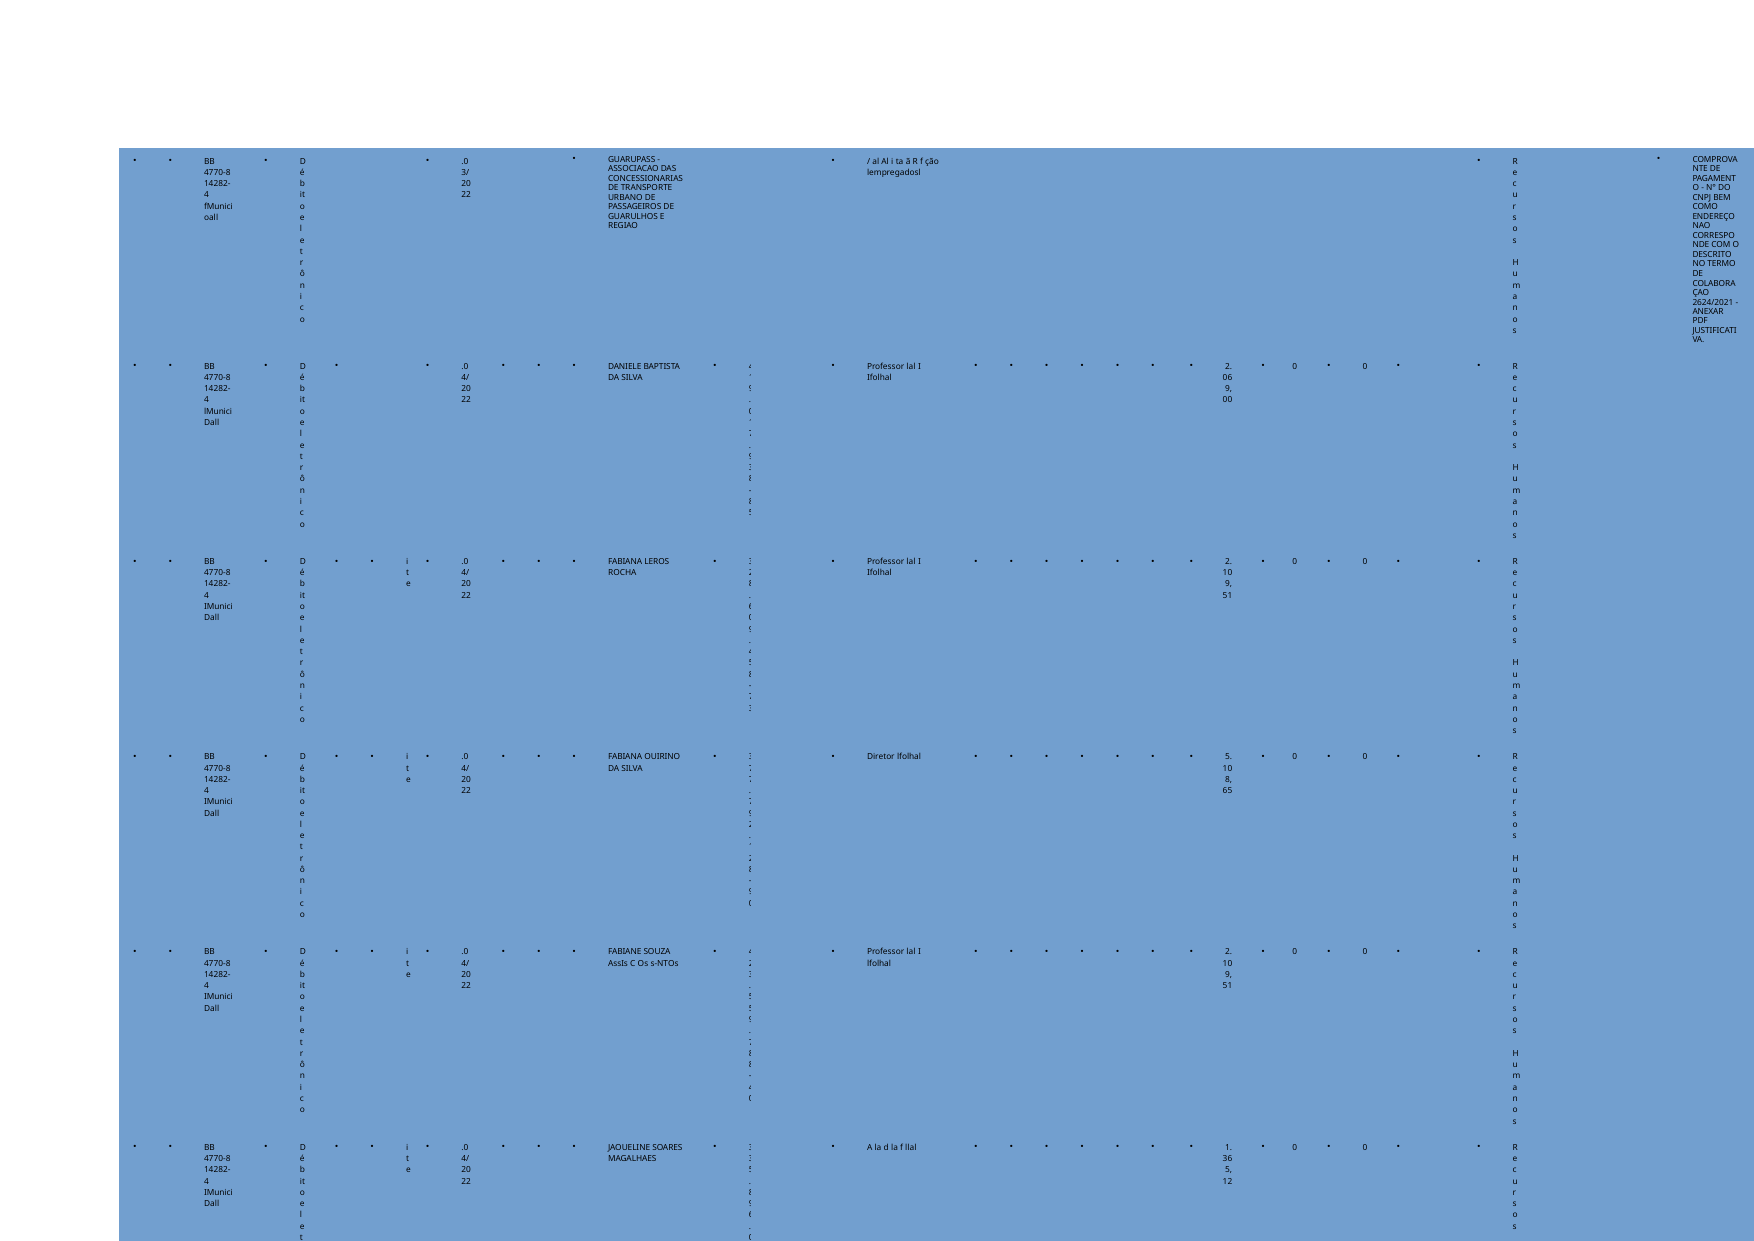

| 1205462 | BB 4770-8 14282-4 fMunicioall | Débito eletrônico | | | .03/2022 | | | GUARUPASS - ASSOCIACAO DAS CONCESSIONARIAS DE TRANSPORTE URBANO DE PASSAGEIROS DE GUARULHOS E REGIAO | | | / al Al i ta ã R f ção lempregadosl | | | | | | | | | | | | Recursos Humanos | | COMPROVANTE DE PAGAMENTO - N° DO CNPJ BEM COMO ENDEREÇO NAo CORRESPONDE COM O DESCRITO NO TERMO DE COLABORAÇAO 2624/2021 -ANEXAR PDF JUSTIFICATIVA. |
| --- | --- | --- | --- | --- | --- | --- | --- | --- | --- | --- | --- | --- | --- | --- | --- | --- | --- | --- | --- | --- | --- | --- | --- | --- | --- |
| 1205506 | BB 4770-8 14282-4 lMuniciDall | Débito eletrônico | Hole | | .04/2022 | 60 | 168 | DANIELE BAPTISTA DA SILVA | 419.017.938-85 | | Professor lal I Ifolhal | 29/0 | 4/20 | 22 | 29/0 | 4/20 | 22 | 2.069,00 | 0 | 0 | 2.069,00 | | Recursos Humanos | | |
| 1205521 | BB 4770-8 14282-4 IMuniciDall | Débito eletrônico | Hole | ite | .04/2022 | 60 | 168 | FABIANA LEROS ROCHA | 328.609.458-73 | | Professor lal I Ifolhal | 29/0 | 4/20 | 22 | 29/0 | 4/20 | 22 | 2.109,51 | 0 | 0 | 2.109,51 | | Recursos Humanos | | |
| 1205528 | BB 4770-8 14282-4 IMuniciDall | Débito eletrônico | Holer | ite | .04/2022 | 60 | 168 | FABIANA OUIRINO DA SILVA | 377.792.128-90 | | Diretor lfolhal | 29/0 | 4/20 | 22 | 29/0 | 4/20 | 22 | 5.108,65 | 0 | 0 | 5.108,65 | | Recursos Humanos | | |
| 1205532 | BB 4770-8 14282-4 IMuniciDall | Débito eletrônico | Holer | ite | .04/2022 | 60 | 168 | FaBIaNE sOUZa AssIs C Os s-NTOs | 423.559.788-40 | | Professor lal I lfolhal | 29/0 | 4/20 | 22 | 29/0 | 4/20 | 22 | 2.109,51 | 0 | 0 | 2.109,51 | | Recursos Humanos | | |
| 1205544 | BB 4770-8 14282-4 IMuniciDall | Débito eletrônico | Holer | ite | .04/2022 | 60 | 168 | JAOUELINE SOARES MAGALHAES | 335.896.028-56 | | A la d la f llal | 29/0 | 4/20 | 22 | 29/0 | 4/20 | 22 | 1.365,12 | 0 | 0 | 1.365,12 | | Recursos Humanos | | |
| 1205548 | BB 4770-8 14282-4 IMuniciDall | Débito eletrônico | Holer | ite | .04/2022 | 60 | 168 | JESSICA ALMEIDA SILVA | 466.269.208-39 | | A l a B a f lha | 29/0 | 4/20 | 22 | 29/0 | 4/20 | 22 | 1.398,41 | 0 | 0 | 1.398,41 | | Recursos Humanos | | |
| 1205852 | BB 4770-8 14282-4 IMuniciDall | Débito eletrônico | Holer | ite | .04/2022 | 60 | 168 | JESSICA VIEIRA POLTRONIERI | 388.700.928-28 | | d a d P dag g o lfolhal | 29/0 | 4/20 | 22 | 29/0 | 4/20 | 22 | 2.269,90 | 0 | 0 | 2.269,90 | | Recursos Humanos | | |
| 1205853 | BB 4770-8 14282-4 IMuniciDall | Débito eletrônico | Holer | ite | .04/2022 | 60 | 168 | IESSYCA MARIA GARCIA DE ARAUJO | 334.633.908-41 | | Professor lal I lfolhal | 29/0 | 4/20 | 22 | 29/0 | 4/20 | 22 | 2.109,51 | 0 | 0 | 2.109,51 | | Recursos Humanos | | |
| 1205854 | BB 4770-8 14282-4 IMuniciDall | Débito eletrônico | Holer | ite | .04/2022 | 60 | 168 | LIZETE RAMOS RUSSO | 538.734.915-91 | | Professor lal I lfolhal | 29/0 | 4/20 | 22 | 29/0 | 4/20 | 22 | 2.109,51 | 0 | 0 | 2.109,51 | | Recursos Humanos | | |
| 1205855 | BB 4770-8 14282-4 IMuniciDall | Débito eletrônico | Holer | ite | .04/2022 | 60 | 168 | MARIA AUDENICE DOS SANTOS | 333.865.838-90 | | Cozinheirolal lfolhal | 29/0 | 4/20 | 22 | 29/0 | 4/20 | 22 | 1.534,33 | 0 | 0 | 1.534,33 | | Recursos Humanos | | |
| 1205858 | BB 4770-8 14282-4 IMuniciDall | Débito eletrônico | Holer | ite | .04/2022 | 60 | 168 | MARTA LOPES RODRIGUES | 908.150.844-04 | | a la d L ID a f lhal | 29/0 | 4/20 | 22 | 29/0 | 4/20 | 22 | 1.084,03 | 0 | 0 | 1.084,03 | | Recursos Humanos | | |
| 1205860 | BB 4770-8 14282-4 IMuniciDall | Débito eletrônico | Holer | ite | .04/2022 | 60 | 168 | SANDRA FELIX DOS SANTOS | 245.621.848-50 | | Professor lal I lfolhal | 29/0 | 4/20 | 22 | 29/0 | 4/20 | 22 | 2.109,51 | 0 | 0 | 2.109,51 | | Recursos Humanos | | |
| 1205863 | BB 4770-8 14282-4 IMuniciDall | Débito eletrônico | Holer | ite | .04/2022 | 60 | 168 | SUELI DO NASCIMENTO FERREIRA | 447.358.958-76 | | a la d L ID a f lhal | 29/0 | 4/20 | 22 | 29/0 | 4/20 | 22 | 1.084,03 | 0 | 0 | 1.084,03 | | Recursos Humanos | | |
| 1205865 | BB 4770-8 14282-4 IMuniciDall | Débito eletrônico | Holer | ite | .04/2022 | 60 | 168 | TATIANE PEREIRA DA SILVA SANTOS | 343.326.668-95 | | Professor lal I lfolhal | 29/0 | 4/20 | 22 | 29/0 | 4/20 | 22 | 2.109,51 | 0 | 0 | 2.109,51 | | Recursos Humanos | | |
| 1205867 | BB 4770-8 14282-4 IMuniciDall | Débito eletrônico | Holer | ite | .04/2022 | 60 | 168 | VANESSA RIBEIRO HERNANDES DOS SANTO | 298.800.078-67 | | Professor lal I lfolhal | 29/0 | 4/20 | 22 | 29/0 | 4/20 | 22 | 2.109,51 | 0 | 0 | 2.109,51 | | Recursos Humanos | | |
| 1205869 | BB 4770-8 14282-4 IMuniciDall | Débito eletrônico | Holer | ite | .04/2022 | 60 | 168 | VANIA DA SILVA SANTOS TENORIO | 336.608.458-84 | | Professor lal I lfolhal | 29/0 | 4/20 | 22 | 29/0 | 4/20 | 22 | 2.109,51 | 0 | 0 | 2.109,51 | | Recursos Humanos | | |
| 1205871 | BB 4770-8 14282-4 IMuniciDall | Débito eletrônico | Holer | ite | .04/2022 | 60 | 168 | VERONICA SABINO FEITOSA | 346.500.288-17 | | Professor lal I lfolhal | 29/0 | 4/20 | 22 | 29/0 | 4/20 | 22 | 2.109,51 | 0 | 0 | 2.109,51 | | Recursos Humanos | | |
| 1205912 | BB 4770-8 14282-4 IMuniciDall | Débito eletrônico | Extrato/Tarifa | | .04/2022 | 560 | 638 | BANCO DO BRASIL | | 90.400.888/3174-21 | Financeira | 29/0 | 4/20 | 22 | 29/0 | 4/20 | 22 | 11 | 0 | 0 | 11 | | Custos Indiretos | | |
| 1205939 | BB 4770-8 14282-4 IMuniciDall | Débito eletrônico | Guia Inss | | .01/2022 | 25614 | | secretaria da Receita Federal | | 00.394.460/0058-87 | NssPat al EID gados | 18/0 | 2/20 | 22 | 29/0 | 4/20 | 22 | 4.013,46 | 0 | 0 | 4.013,46 | | Recursos Humanos | | |
| 1205944 | BB 4770-8 14282-4 IMuniciDall | Débito eletrônico | Guia Inss | | .03/2022 | 25614 | | secretaria da Receita Federal | | 00.394.460/0058-87 | NssPat al EID gados | 20/0 | 4/20 | 22 | 29/0 | 4/20 | 22 | 16.766,08 | 0 | 0 | 16.766,08 | | Recursos Humanos | | |
| 1209038 | BB 4770-8 14282-4 IMuniciDall | Débito eletrônico | Recibo Férias | | .iulho/2022 | 26657 | | >RLA NaTHaLY aL/Es [a sIL Va saNTaNA | 080.076.854-05 | | F a P a 1 F ias lfolhal | 01/0 | 7/20 | 22 | 01/0 | 7/20 | 22 | 2.389,73 | 0 | 0 | 2.389,73 | | PouDança | | |
| 1209050 | BB 4770-8 14282-4 IMuniciDall | Débito eletrônico | Recibo Férias | | .iulho/2022 | 13522 | | MARIA AUDENICE DOS SANTOS | 333.865.838-90 | | F a P a 1 F ias lfolhal | 01/0 | 7/20 | 22 | 01/0 | 7/20 | 22 | 1.987,02 | 0 | 0 | 1.987,02 | | PouDança | | |
| 1209059 | BB 4770-8 14282-4 IMuniciDall | Débito eletrônico | Fatura | | .junho/2022 | 70101 | | CIA DE SANEAMENTO BASICO DO ESTADO DE SAO PAULO SABESP | | 43.776.517/0001-80 | Água e E-g-t- | 01/07/2022 | | | 01/07/2022 | | | 961,38 | 0 | 0 | 961,38 | | Custos Indiretos | | |
| 1209063 | BB 4770-8 14282-4 IMuniciDall | Débito eletrônico | Fatura | | .maio/2022 | 70102 | | EDP - ENERGIAS DO BRASIL S.A. | | 03.983.431/0001-03 | Energia Elétrica | 01/07/2022 | | | 01/07/2022 | | | 652,18 | 0 | 0 | 652,18 | | Custos Indiretos | | |
| 1209074 | BB 4770-8 14282-4 IMuniciDall | Débito eletrônico | Recibo | | .junho/2022 | 70103 | | ADELIA SANTOS DE ALMEIDA | 143.730.248-39 | | L a a d 1 lPF | 01/07/2022 | | | 01/07/2022 | | | 4.123,63 | 0 | 0 | 4.123,63 | | Custos Indiretos | | |
| 1209161 | BB 4770-8 14282-4 IMuniciDall | Débito eletrônico | Extrato/Tarifa | | .tarifas bancarias | 165841 | | BANCO DO BRASIL SA lAgencia 47701 | | 00.000.000/5797-50 | Financeira | 01/07/2022 | | | 01/07/2022 | | | 11 | 0 | 0 | 11 | | Custos Indiretos | | |
| 1209196 | BB 4770-8 14282-4 IMuniciDall | Débito eletrônico | Guia Fgts | | .06/2022 | 70701 | | CAIXA ECONOMICA FEDERAL - FGTS | | 00.360.305/0001-04 | FgTs F d d sa a ta | 07/07/2022 | | | 07/07/2022 | | | 3.990,21 | 0 | 0 | 3.990,21 | | Recursos Humanos | | |
| 1209198 | BB 4770-8 14282-4 IMuniciDall | Débito eletrônico | Nota fiscal de serviços | | .310594 | 70801 | | WIN-ADMINISTRADORA DE BENEFICIOS LTDA | | 19.112.659/0001-68 | Oi t l g llconsignadol | 08/07/2022 | | | 08/07/2022 | | | 301,14 | 0 | 0 | 301,14 | | Recursos Humanos | | |
| 1209206 | BB 4770-8 14282-4 IMuniciDall | Débito eletrônico | Nota fiscal de serviços | | .704852 | 70802 | | GUARULHOS TELECOMUNICACOES LTDATe | | 27.583.479/0001-92 | | 08/07/2022 | | | 08/07/2022 | | | 79,9 | 0 | 0 | 79,9 | | Custos Indiretos | | |
| 1209220 | BB 4770-8 14282-4 IMuniciDall | Débito eletrônico | Boleto | | .488870 | 70803 | | PROAGIR CLUBE DE BENEFICIOS SOCIAIS | | 34.002.229/0001-87 | t b a B 1 E ta Social | 08/07/2022 | | | 08/07/2022 | | | 299,25 | 0 | 0 | 299,25 | | Recursos Humanos | | |
| 1209223 | BB 4770-8 14282-4 IMuniciDall | Débito eletrônico | Contribuições/Doações | | .junho/2022 | 70804 | | SINDBENEFICENTE | | 12.403.462/0001-39 | t b a s d al | 08/07/2022 | | | 08/07/2022 | | | 900 | 0 | 0 | 900 | | Recursos Humanos | | |
| 1209225 | BB 4770-8 14282-4 IMuniciDall | Débito eletrônico | Nota fiscal de serviços | | 294 | -um | | BANTINI SERVICOS DE ENGENHARIA LTDA | | .....1 1C | Energia Elétrica | 11/07/2022 | | | 11/07/2022 | | | 595 | 0 | 0 | 525 | | Custos Indiretos | Documentos anexados conforme solicitado. | |
| 1209233 | BB 4770-8 14282-4 IMuniciDall | Débito eletrônico | Darf | | .iunho/2022 | 72001 | | secretaria da Receita Federal | | 00.394.460/0058-87 | IRRF s/ Aluguel PJ | 20/07/2022 | | | 20/07/2022 | | | 376,37 | 0 | 0 | 376,37 | | Locação | | |
| 1209239 | BB 4770-8 14282-4 IMuniciDall | Débito eletrônico | Fatura | | .iunho/2022 | 72002 | | GUARULHOS TELECOMUNICACOES LTDATe | | 27.583.479/0001-92 | | 20/07/2022 | | | 20/07/2022 | | | 39,9 | 0 | 0 | 39,9 | | Custos Indiretos | | |
| 1209244 | BB 4770-8 14282-4 IMuniciDall | Débito eletrônico | Darf | | .iunho/2022 | 72003 | | secretaria da Receita Federal | | 00.394.460/0058-87 | IRRF s/ Proventos | 20/07/2022 | | | 20/07/2022 | | | 981,67 | 0 | 0 | 981,67 | | Recursos Humanos | | |
| 1209256 | BB 4770-8 14282-4 IMuniciDall | Débito eletrônico | Guia Inss | | .Pagamento INSS | 25614 | | secretaria da Receita Federal | | 00.394.460/0058-87 | Nss Pat al Eid gados | 22/07/2022 | | | 22/07/2022 | | | 16.530,80 | 0 | 0 | 16.530,80 | | Recursos Humanos | Transferencia Dara Dagamento de INSS | |
| 1209259 | BB 4770-8 14282-4 IMuniciDall | Débito eletrônico | Nota Fiscal | | .178 | 72201 | | SISTEMAN COMERCIO DE MATERIAIS PARA | | 1 4 11 1 5 | Mat a d R Da da Unidade Escolar | 22/07/2022 | | | 22/07/2022 | | | 1.123,95 | 0 | 0 | 1.123,95 | | Custos Indiretos | | |
| 1209265 | BB 4770-8 14282-4 IMuniciDall | Débito eletrônico | Guia outras | | .7/12 | 72502 | | | | 46.319.000/0001-50 | id t P d al T torial Urbano | 25/07/2022 | | | 25/07/2022 | | | 815,13 | 0 | 0 | 815,13 | | Locação | | |
| 1209272 | BB 4770-8 14282-4 IMuniciDall | Débito eletrônico | Extrato/Tarifa | | .tarifas bancarias | 67512 | | BANCO DO BRASIL SA lAgencia 47701 | | 00.000.000/5797-50 | Financeira | 22/07/2022 | | | 22/07/2022 | | | 11 | 0 | 0 | 11 | | Custos Indiretos | | |
| 1209277 | BB 4770-8 14282-4 IMuniciDall | Débito eletrônico | Darf | | .iunho/2022 | 72501 | | secretaria da Receita Federal | | 00.394.460/0058-87 | Ps sala | 25/07/2022 | | | 25/07/2022 | | | 475,13 | 0 | 0 | 475,13 | | Recursos Humanos | | |
| 1209343 | BB 4770-8 14282-4 IMuniciDall | Débito eletrônico | Nota Fiscal | | .2216 | 28433 | | MARCOS ANTONIO LIRA PAZ | | 14.924.312/0001-04 | Mat a d L id a | 27/07/2022 | | | 27/07/2022 | | | 5.246,88 | 0 | 0 | 5.246,88 | | Custos Indiretos | | |
| 1209346 | BB 4770-8 14282-4 IMuniciDall | Débito eletrônico | | | .423258 | | | GUARUPASS - ASSOCIACAO DAS CONCESSIONÁRIAS DE TRANSPORTE URBANO DE PASSAGEIROS DE GUARULHOS E REGIAO | | 74.504.937/0001-30 | Auxilio/Vale Transporte | | | | | | | | | | | | Recursos Humanos | | |
| 1209348 | BB 4770-8 14282-4 IMuniciDall | Débito eletrônico | Nota fiscal de serviços | | .961258 | 72702 | | - le. pa"" 1 Bra"il "em. " e merio SA | | 69.034.668/0001-56 | Vale Alimentaçao/Refeiçao lemDregadosl | 27/07/2022 | | | 27/07/2022 | | | 3.360,00 | 0 | 0 | 3.360,00 | | Recursos Humanos | | |
| 1209356 | BB 4770-8 14282-4 IMuniciDall | Débito eletrônico | Recibo | | .iulho/2022 | 72901 | | ADELIA SANTOS DE ALMEIDA | 143.730.248-39 | | Locação de Imóvel PF | 29/07/2022 | | | 29/07/2022 | | | 4.123,63 | 0 | 0 | 4.123,63 | | Custos Indiretos | | |
| 1209357 | BB 4770-8 14282-4 IMuniciDall | Débito eletrônico | Nota fiscal de serviços | | .2368 | 72902 | | TALENT ASSESSORIA CONTÁBIL LTDA | | 10.985.260/0001-17 | Assessoria Contábil Jurídica PJ | 29/07/2022 | | | 29/07/2022 | | | 1.656,00 | 0 | 0 | 1.656,00 | | Custos Indiretos | | |
| 1209361 | BB 4770-8 14282-4 IMuniciDall | Débito eletrônico | Fatura | | .iulho/2022 | 72903 | | CIA DE SANEAMENTO BASICO DO ESTADO DE SAO PAULO SABESP | | 43.776.517/0001-80 | Água e Esgoto | 29/07/2022 | | | 29/07/2022 | | | 763,01 | 0 | 0 | 763,01 | | Custos Indiretos | | |
| 1209363 | BB 4770-8 14282-4 IMuniciDall | Débito eletrônico | Fatura | | .iulho/2022 | 72904 | | EDP - ENERGIAS DO BRASIL S.A. | | 03.983.431/0001-03 | Energia Elétrica | 29/07/2022 | | | 29/07/2022 | | | 592,1 | 0 | 0 | 592,1 | | Custos Indiretos | | |
| 1209365 | BB 4770-8 14282-4 IMuniciDall | Débito eletrônico | Extrato/Tarifa | | .tarifas bancarias | 50898 | | BANCO DO BRASIL SA lAgencia 47701 | | 00.000.000/5797-50 | Financeira | 29/07/2022 | | | 29/07/2022 | | | 11 | 0 | 0 | 11 | | Custos Indiretos | | |
| 1209374 | BB 4770-8 14282-4 IMuniciDall | Débito eletrônico | Hole | | .iulho/2022 | nu 1 | | BRUNA MAIA FRANCO | 466.219.428-85 | | Professorlal I lfolhal | 29/07/2022 | | | 29/07/2022 | | | ,7WJ7 | 0 | 0 | ,7WJ7 | | Recursos Humanos | ANEXADO CONFORME SOLICITADO. | FOLHA DE PAGAMENTO DE JULHO E RESUMO. |
| 1209378 | BB 4770-8 14282-4 IMuniciDall | Débito eletrônico | Holer | ite | .iulho/2022 | 60313 | | CaRLa NaTHaLY aL/Es [a sIL/a saNTaNA | 080.076.854-05 | | Assistente Administrativo lfolhal | 29/07/2022 | | | 29/07/2022 | | | 754,15 | 0 | 0 | 754,15 | | Recursos Humanos | | |
| 1209381 | BB 4770-8 14282-4 IMuniciDall | Débito eletrônico | Holer | ite | .iulh | 60313 | | DAYANA MENDES DE SOUZA | 392.430.818-70 | | Rescisão Contratual - TRCT lfolhal | 29/07/2022 | | | 29/07/2022 | | | 2.500,77 | 0 | 0 | 2.500,77 | | PouDança | | |
| 1209385 | BB 4770-8 14282-4 IMuniciDall | Débito eletrônico | Holer | ite | .iulho/2022 | 60313 | | FABIANA LEROS ROCHA | 328.609.458-73 | | Professorlal I lfolhal | 29/07/2022 | | | 29/07/2022 | | | 2.776,27 | 0 | 0 | 2.776,27 | | Recursos Humanos | | |
| 1209387 | BB 4770-8 14282-4 IMuniciDall | Débito eletrônico | Holer | ite | .iulho/2022 | 60313 | | FABIANA OUIRINO DA SILVA | 377.792.128-90 | | Diretor lfolhal | 29/07/2022 | | | 29/07/2022 | | | 6.918,30 | 0 | 0 | 6.918,30 | | Recursos Humanos | | |
| 1209395 | BB 4770-8 14282-4 IMuniciDall | Débito eletrônico | Holer | ite | .iulho/2022 | 60313 | | FaBIaNE sOUZa AssIs C Os s-NTOs | 423.559.788-40 | | Professorlal I lfolhal | 29/07/2022 | | | 29/07/2022 | | | 2.776,27 | 0 | 0 | 2.776,27 | | Recursos Humanos | | |
| 1209403 | BB 4770-8 14282-4 IMuniciDall | Débito eletrônico | Holer | ite | .iulho/2022 | 60313 | | JAOUELINE SOARES MAGALHAES | 335.896.028-56 | | Auxiliar de Cozinha lfolhal | 29/07/2022 | | | 29/07/2022 | | | 1.693,08 | 0 | 0 | 1.693,08 | | Recursos Humanos | | |
| 1209415 | BB 4770-8 14282-4 IMuniciDall | Débito eletrônico | Holer | ite | .iulho/2022 | 60313 | | JESSICA DE LIMA RODRIGUES | 408.562.468-75 | | Professorlal I lfolhal | 29/07/2022 | | | 29/07/2022 | | | 2.502,64 | 0 | 0 | 2.502,64 | | Recursos Humanos | | |
| 1209422 | BB 4770-8 14282-4 IMuniciDall | Débito eletrônico | Holer | ite | .iulho/2022 | 60313 | | JESSICA VIEIRA POLTRONIERI | 388.700.928-28 | | Coordenador Pedagógico lfolhal | 29/07/2022 | | | 29/07/2022 | | | 3.010,48 | 0 | 0 | 3.010,48 | | Recursos Humanos | | |
| 1209424 | BB 4770-8 14282-4 IMuniciDall | Débito eletrônico | Holer | ite | .iulho/2022 | 60313 | | JESSYCA MARIA GARCIA DE ARAUJO | 334.633.908-41 | | Professorlal I lfolhal | 29/07/2022 | | | 29/07/2022 | | | 2.776,27 | 0 | 0 | 2.776,27 | | Recursos Humanos | | |
| 1209435 | BB 4770-8 14282-4 IMuniciDall | Débito eletrônico | Holer | ite | .iulho/2022 | 60313 | | JULIA MARIA DE ANDRADE MATOS | 040.224.955-02 | | Professorlal I lfolhal | 29/07/2022 | | | 29/07/2022 | | | 10,24 | 0 | 0 | 10,24 | | Recursos Humanos | | |
| 1209455 | BB 4770-8 14282-4 IMuniciDall | Débito eletrônico | Holer | ite | .iulho/2022 | 60313 | | LAIS ARAUJO DA SILVA | 465.571.368-28 | | Professorlal I lfolhal | 29/07/2022 | | | 29/07/2022 | | | 2.466,61 | 0 | 0 | 2.466,61 | | Recursos Humanos | | |
| 1209457 | BB 4770-8 14282-4 IMuniciDall | Débito eletrônico | Holer | ite | .iulho/2022 | 60313 | | MARIA AUDENICE DOS SANTOS | 333.865.838-90 | | Cozinheirolal lfolhal | 29/07/2022 | | | 29/07/2022 | | | 630,99 | 0 | 0 | 630,99 | | Recursos Humanos | | |
| 1209462 | BB 4770-8 14282-4 IMuniciDall | Débito eletrônico | Holer | ite | .iulho/2022 | 60313 | | MARTA LOPES RODRIGUES | 908.150.844-04 | | Auxiliar de Limpeza lfolhal | 29/07/2022 | | | 29/07/2022 | | | 1.487,62 | 0 | 0 | 1.487,62 | | Recursos Humanos | | |
| 1209464 | BB 4770-8 14282-4 IMuniciDall | Débito eletrônico | Holer | ite | .iul | 60313 | | RAISSA ALVES DE SOUSA | 464.018.508-17 | | Professorlal I lfolhal | 29/07/2022 | | | 29/07/2022 | | | 2.502,64 | 0 | 0 | 2.502,64 | | Recursos Humanos | | |
| 1209468 | BB 4770-8 14282-4 IMuniciDall | Débito eletrônico | Holer | ite | .iulho/2022 | 60313 | | SANDRA FELIX DOS SANTOS | 245.621.848-50 | | Professorlal I lfolhal | 29/07/2022 | | | 29/07/2022 | | | 2.776,27 | 0 | 0 | 2.776,27 | | Recursos Humanos | | |
| 1209476 | BB 4770-8 14282-4 IMuniciDall | Débito eletrônico | Holer | ite | .iulho/2022 | 60313 | | SUELI DO NASCIMENTO FERREIRA | 447.358.958-76 | | Auxiliar de Limpeza lfolhal | 29/07/2022 | | | 29/07/2022 | | | 1.487,62 | 0 | 0 | 1.487,62 | | Recursos Humanos | | |
| 1209480 | BB 4770-8 14282-4 IMuniciDall | Débito eletrônico | Holer | ite | .iulho/2022 | 60313 | | TATIANE PEREIRA DA SILVA SANTOS | 343.326.668-95 | | Professorlal I lfolhal | 29/07/2022 | | | 29/07/2022 | | | 2.776,27 | 0 | 0 | 2.776,27 | | Recursos Humanos | | |
| 1209482 | BB 4770-8 14282-4 IMuniciDall | Débito eletrônico | Holer | ite | .iulho/2022 | 60313 | | VANESSA RIBEIRO HERNANDES DOS SANTO | 298.800.078-67 | | Professorlal I lfolhal | 29/07/2022 | | | 29/07/2022 | | | 2.776,27 | 0 | 0 | 2.776,27 | | Recursos Humanos | | |
| 1209485 | BB 4770-8 14282-4 IMuniciDall | Débito eletrônico | Holer | ite | .iul | 60313 | | VANIA DA SILVA SANTOS TENORIO | 336.608.458-84 | | Professorlal I lfolhal | 29/07/2022 | | | 29/07/2022 | | | 2.774,38 | 0 | 0 | 2.774,38 | | Recursos Humanos | | |
| 1209488 | BB 4770-8 14282-4 IMuniciDall | Débito eletrônico | Holer | ite | .iulho/2022 | 60313 | | VERONICA SABINO FEITOSA | 346.500.288-17 | | Professorlal I lfolhal | 29/07/2022 | | | 29/07/2022 | | | 2.776,27 | 0 | 0 | 2.776,27 | | Recursos Humanos | | |
| 1209866 | BB 4770-8 14282-4 IMuniciDall | | | | .repasse Julho | 197543 | | Prefeitura de Guarulhos | | 46.319.000/0001-50 | | 06/07/2022 | | | 06/07/2022 | | | 91.036,72 | 0 | 0 | | 91.036,72 | | | |
| 1209869 | BB 4770-8 14282-4 IMuniciDall | | | | .repasse Julho aluguel | 33480 | | Prefeitura de Guarulhos | | 46.319.000/0001-50 | | 18/07/2022 | | | 18/07/2022 | | | 5.315,13 | 0 | 0 | | 5.315,13 | | | |
| 1223998 | BB 4770-8 14282-4 IMuniciDall | | | | .AGOSTO | 243741 | | Prefeitura de Guarulhos | | 46.319.000/0001-50 | | 05/08/2022 | | | 05/08/2022 | | | 91.036,72 | 0 | 0 | | 91.036,72 | | | |
| 1224001 | BB 4770-8 14282-4 IMuniciDall | Débito eletrônico | Rescisão | | .AGOSTO | 41478 | | DAYANA MENDES DE SOUZA | 392.430.818-70 | | Rescisão Contratual - TRCT lfolhal | 05/08/2022 | | | 05/08/2022 | | | 1.428,40 | 0 | 0 | 1.428,40 | | PouDança | | |
| 1224005 | BB 4770-8 14282-4 IMuniciDall | Débito eletrônico | Guia Fgts | | .AGOSTO | 80501 | | CAIXA ECONOMICA FEDERAL - FGTS | | 00.360.305/0001-04 | GRRF/FGTS Rescisão | 05/08/2022 | | | 05/08/2022 | | | 389,88 | 0 | 0 | 389,88 | | PouDança | | |
| 1224009 | BB 4770-8 14282-4 IMuniciDall | Débito eletrônico | Guia Fgts | | .JULHO | 80502 | | CAIXA ECONOMICA FEDERAL - FGTS | | 00.360.305/0001-04 | FGTS - Fundo de Garantia | 07/08/2022 | | | 05/08/2022 | | | 5.167,65 | 0 | 0 | 5.167,65 | | Recursos Humanos | | |
| 1224016 | BB 4770-8 14282-4 IMuniciDall | Débito eletrônico | Recibo | | .1576 | 80503 | | SINDBENEFICENTE | | 12.403.462/0001-39 | Contribuição Sindical | 11/08/2022 | | | 05/08/2022 | | | 30 | 0 | 0 | 30 | | Recursos Humanos | | |
| 1224025 | BB 4770-8 14282-4 IMuniciDall | Débito eletrônico | Extrato/Tarifa | | .TARIFA | 237706 | | BANCO DO BRASIL SA IAgencia 4770l | | 00.000.000/5797-50 | Financeira | 05/08/2022 | | | 05/08/2022 | | | 11 | 0 | 0 | 11 | | Custos Indiretos | | |